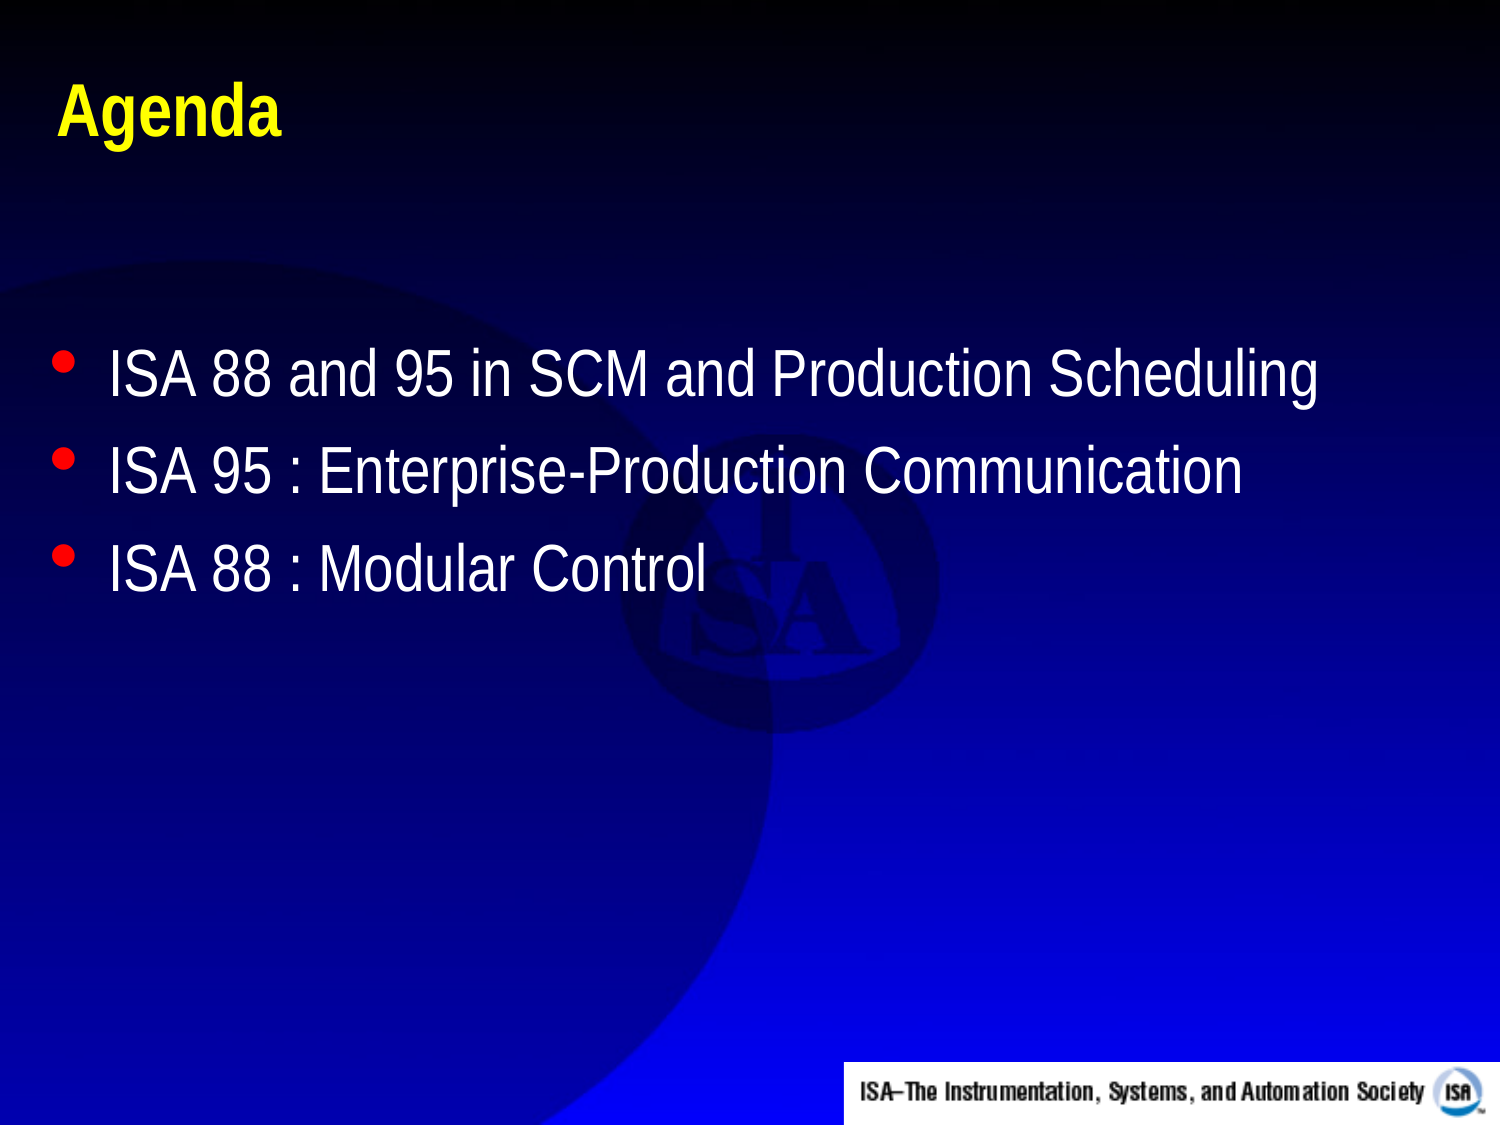

# Agenda
ISA 88 and 95 in SCM and Production Scheduling
ISA 95 : Enterprise-Production Communication
ISA 88 : Modular Control